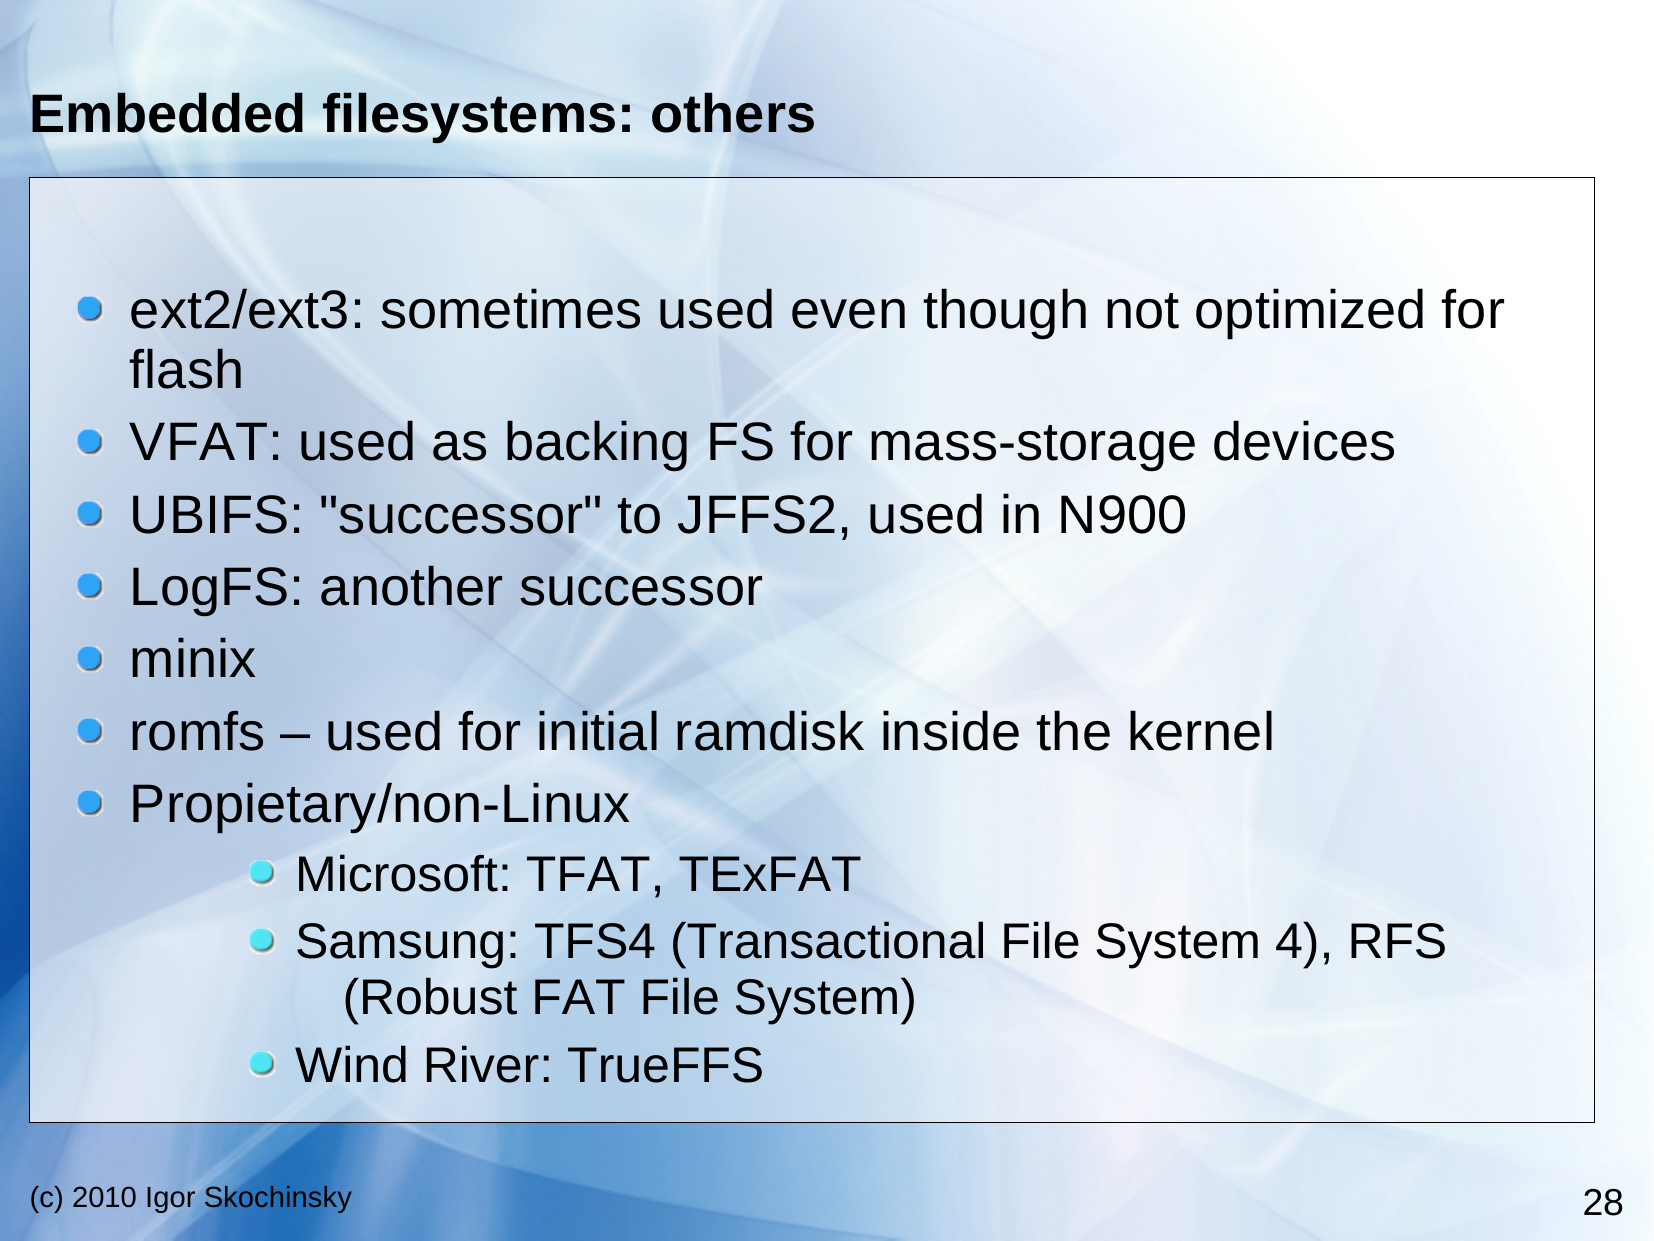

# Embedded filesystems: others
ext2/ext3: sometimes used even though not optimized for flash
VFAT: used as backing FS for mass-storage devices
UBIFS: "successor" to JFFS2, used in N900
LogFS: another successor
minix
romfs – used for initial ramdisk inside the kernel
Propietary/non-Linux
Microsoft: TFAT, TExFAT
Samsung: TFS4 (Transactional File System 4), RFS (Robust FAT File System)
Wind River: TrueFFS
(c) 2010 Igor Skochinsky
28